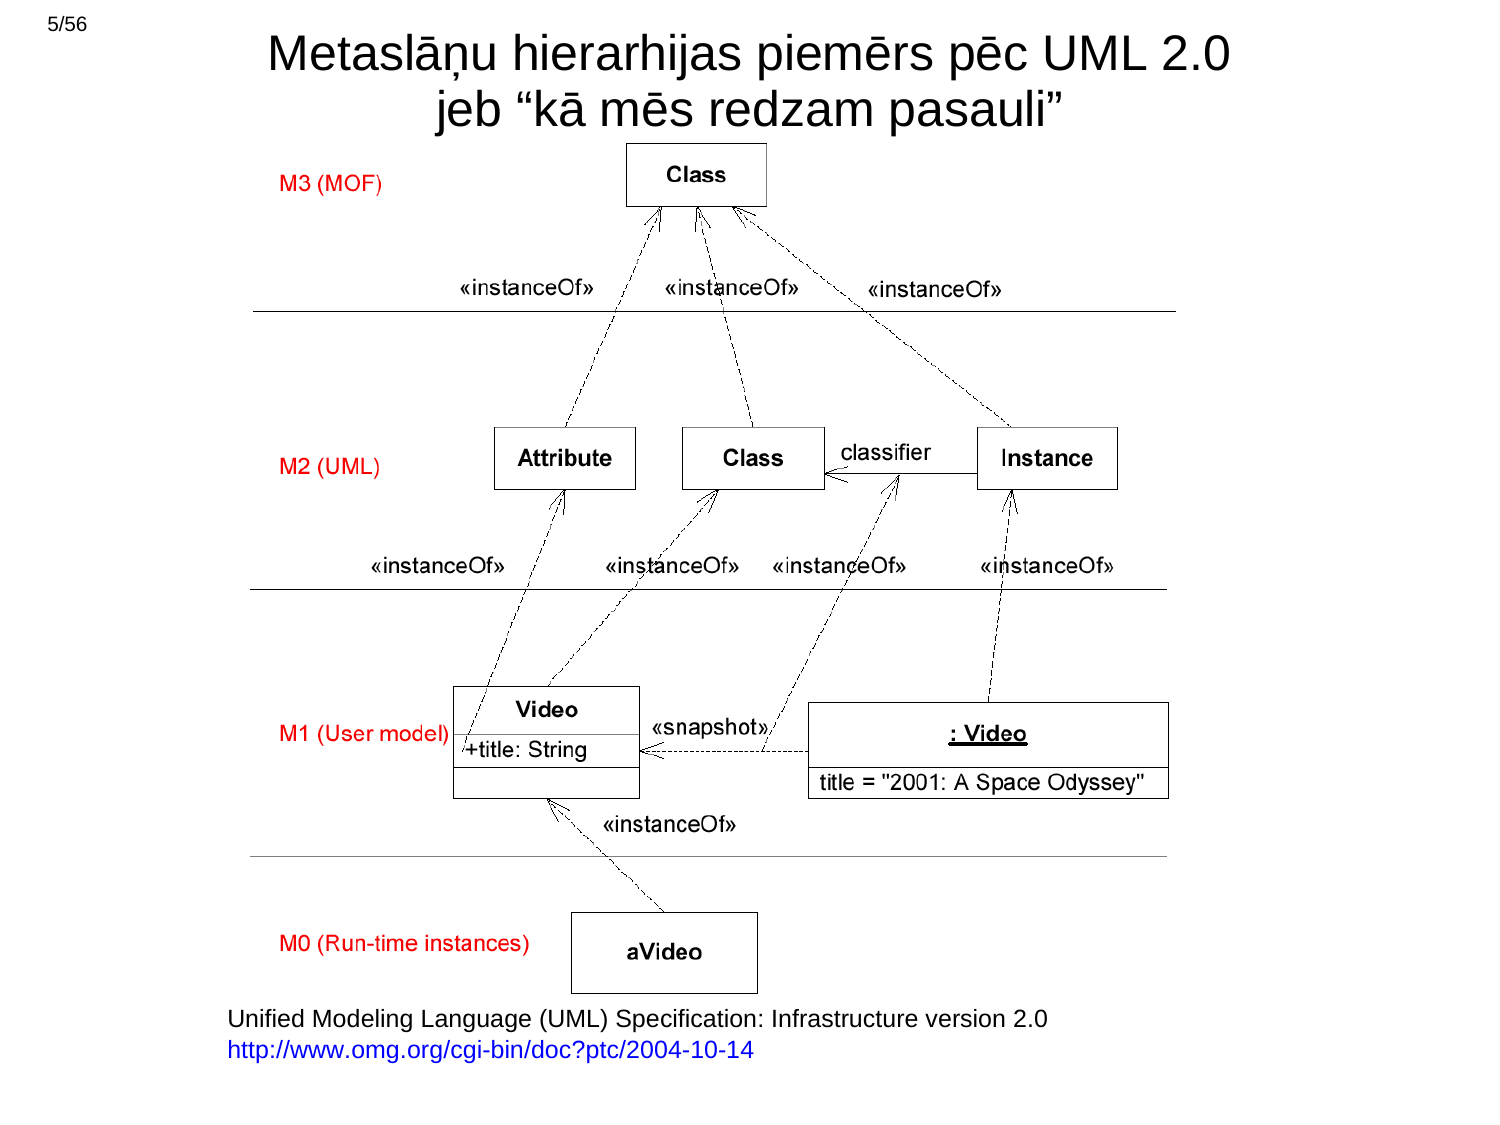

5
# Metaslāņu hierarhijas piemērs pēc UML 2.0 jeb “kā mēs redzam pasauli”
Unified Modeling Language (UML) Specification: Infrastructure version 2.0
http://www.omg.org/cgi-bin/doc?ptc/2004-10-14